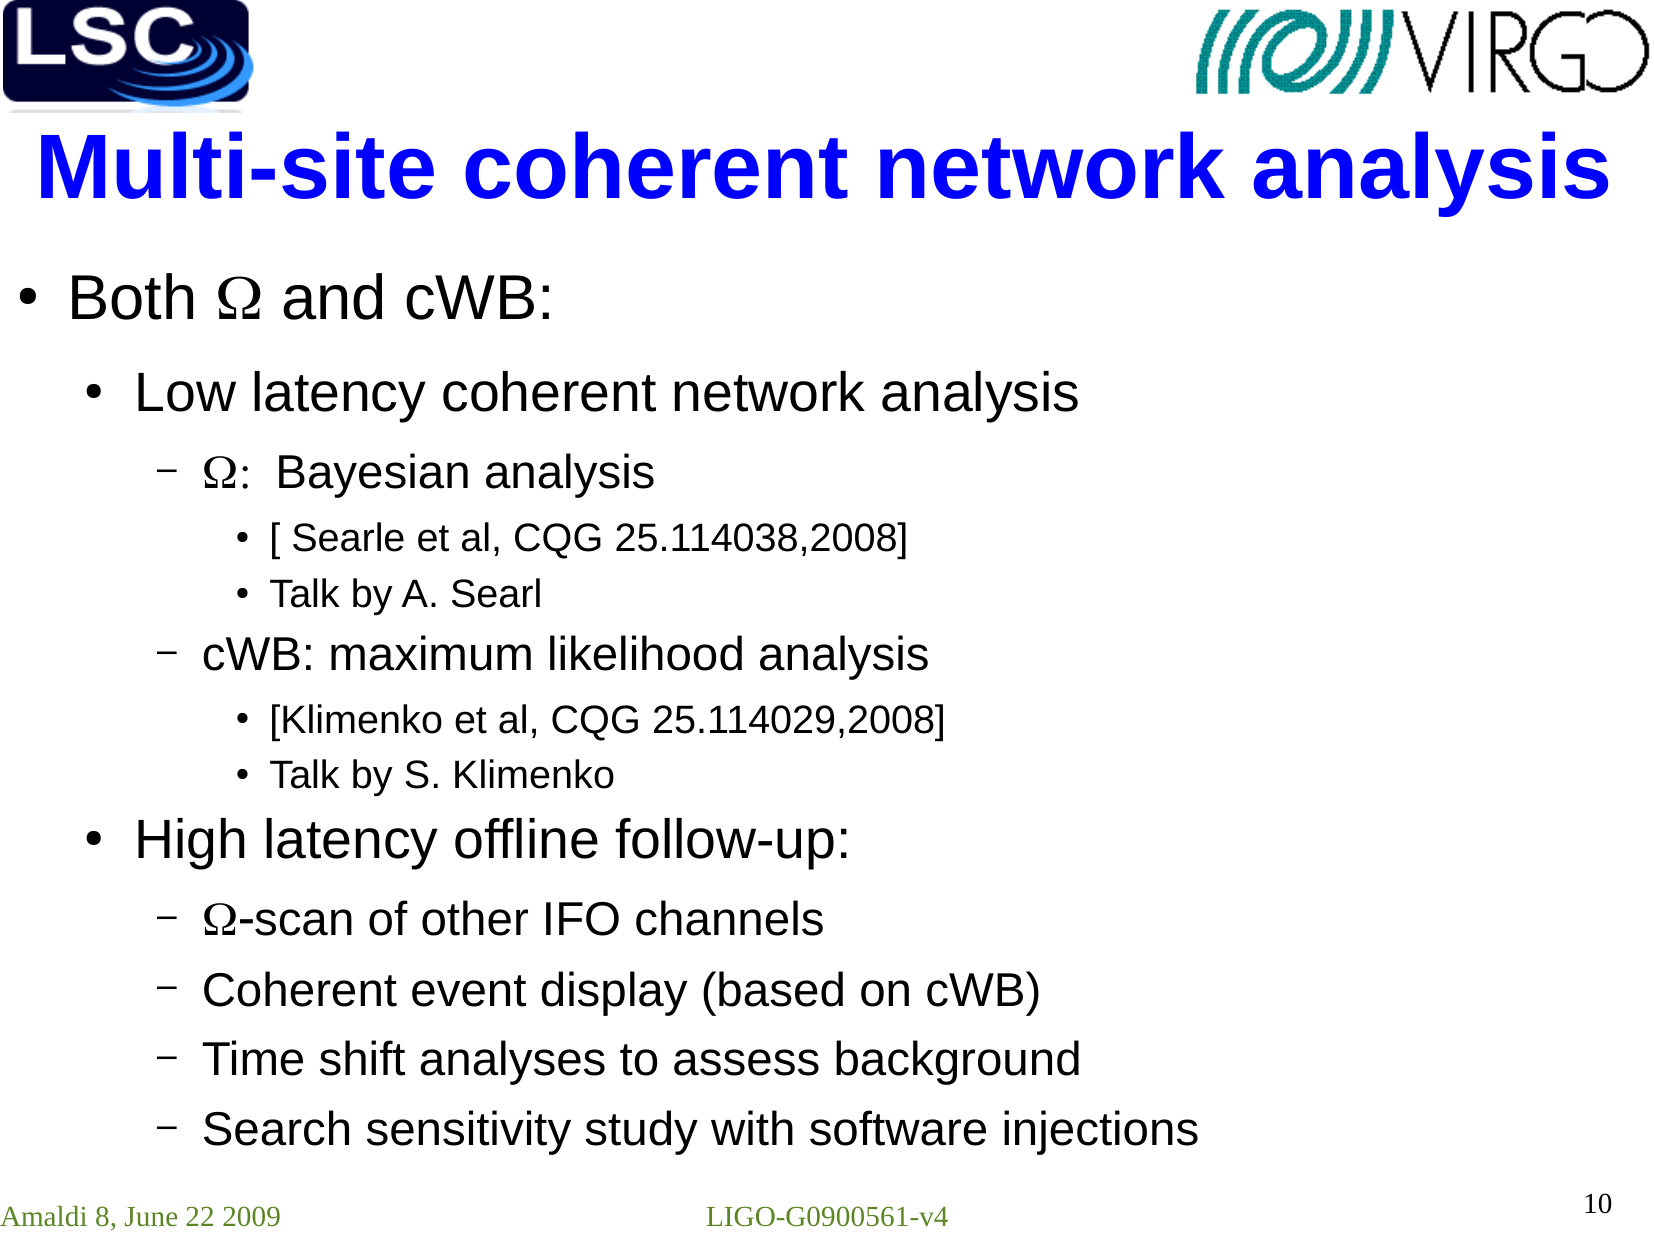

# Multi-site coherent network analysis
Both  and cWB:
Low latency coherent network analysis
: Bayesian analysis
[ Searle et al, CQG 25.114038,2008]
Talk by A. Searl
cWB: maximum likelihood analysis
[Klimenko et al, CQG 25.114029,2008]
Talk by S. Klimenko
High latency offline follow-up:
-scan of other IFO channels
Coherent event display (based on cWB)
Time shift analyses to assess background
Search sensitivity study with software injections
10